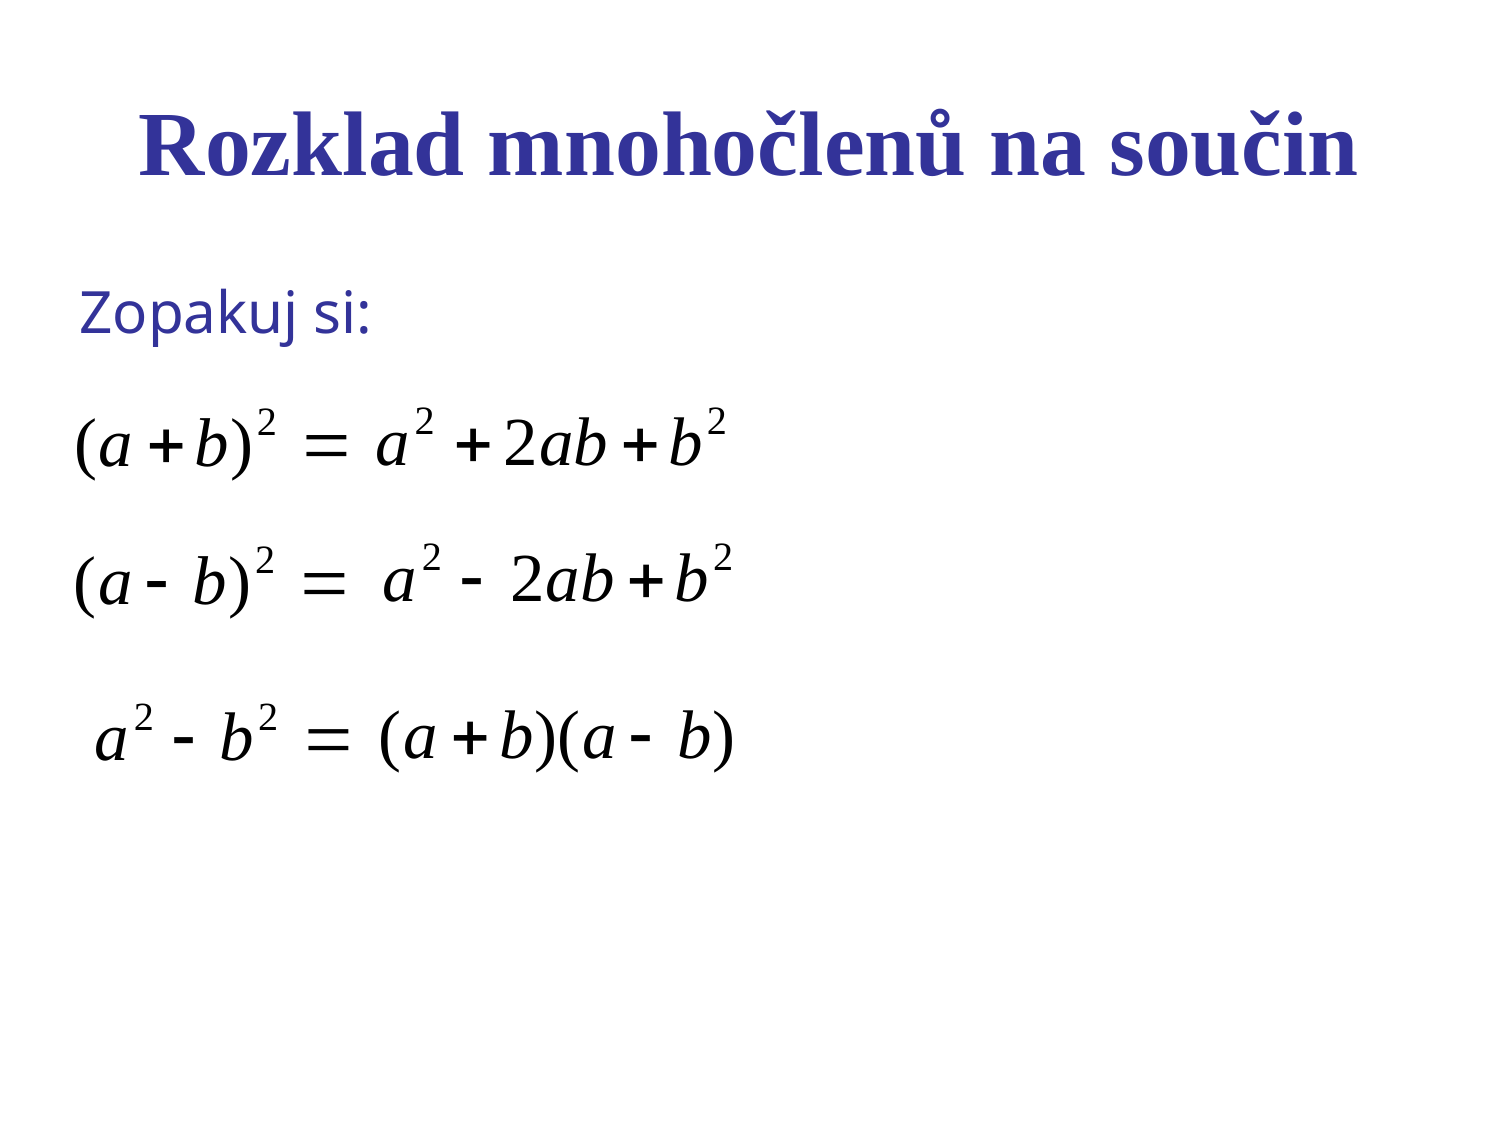

# Rozklad mnohočlenů na součin
Zopakuj si: